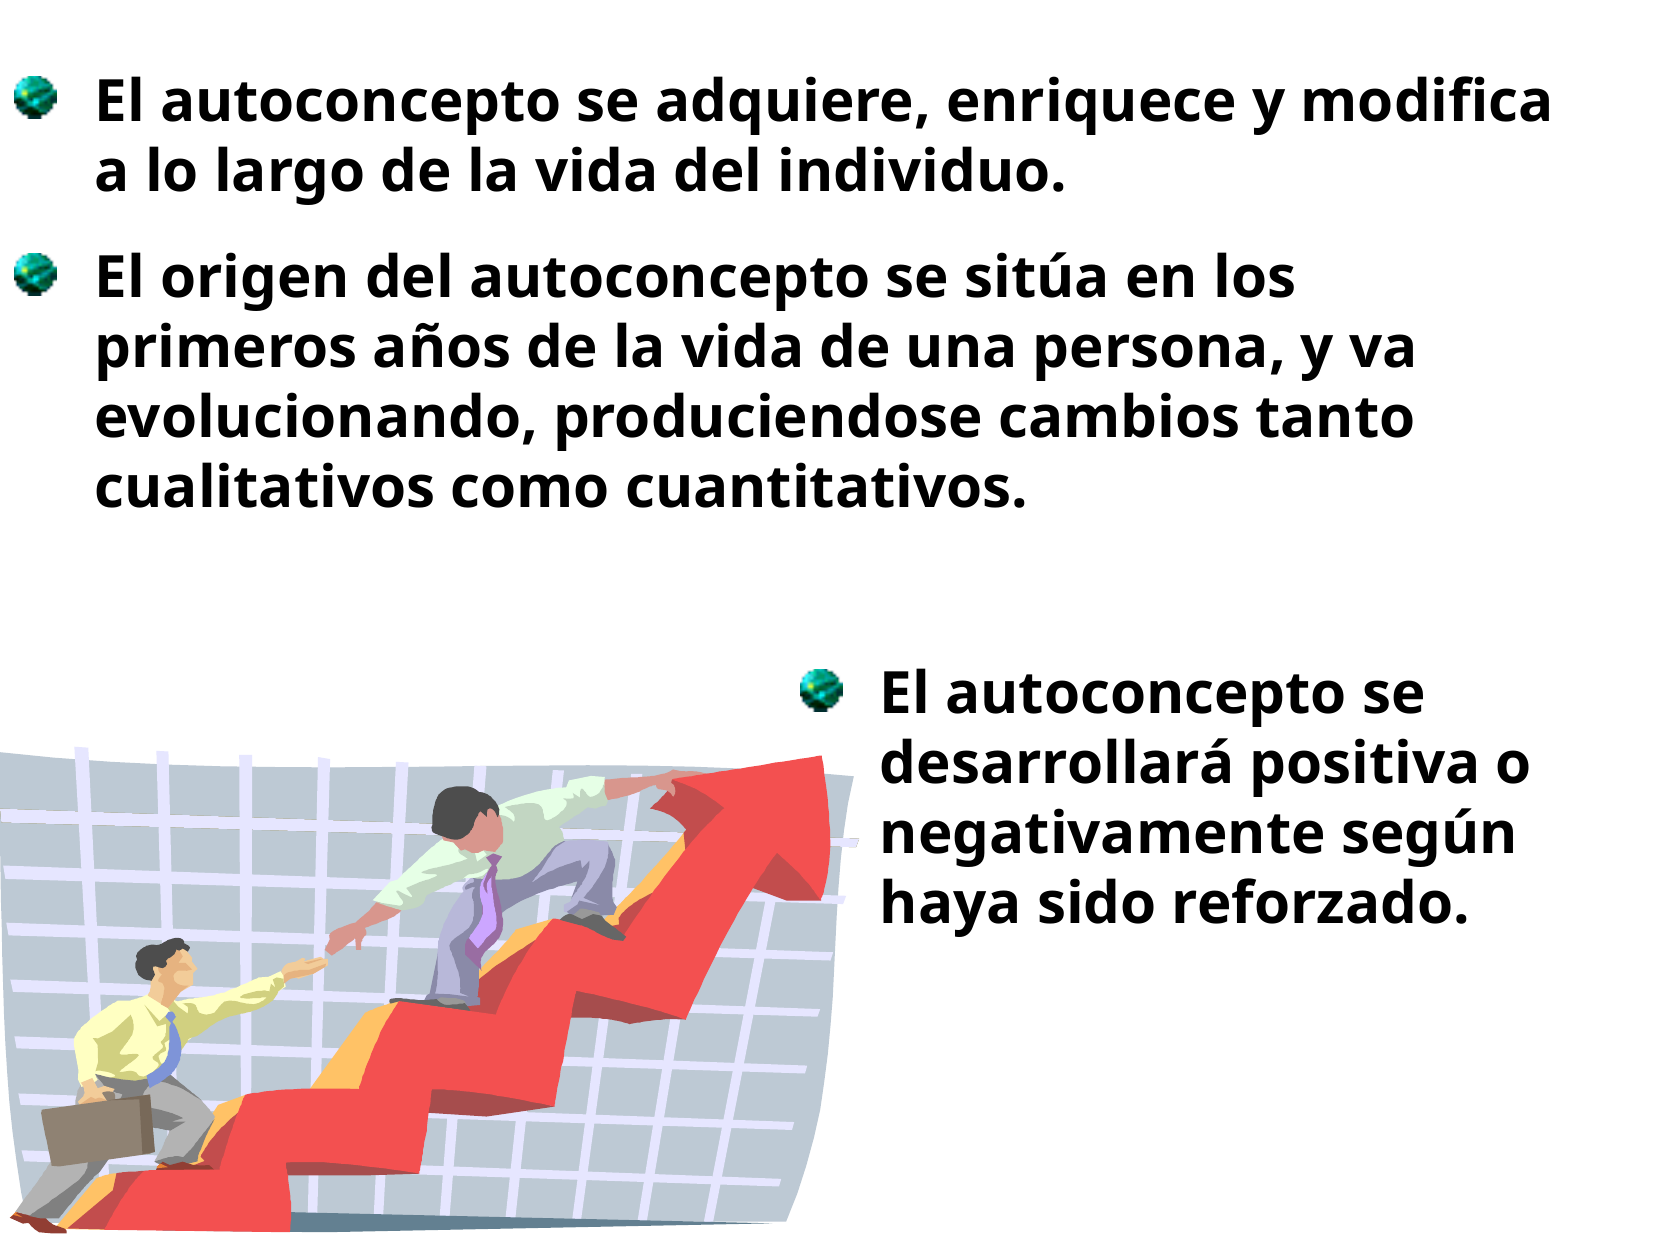

El autoconcepto se adquiere, enriquece y modifica a lo largo de la vida del individuo.
El origen del autoconcepto se sitúa en los primeros años de la vida de una persona, y va evolucionando, produciendose cambios tanto cualitativos como cuantitativos.
El autoconcepto se desarrollará positiva o negativamente según haya sido reforzado.